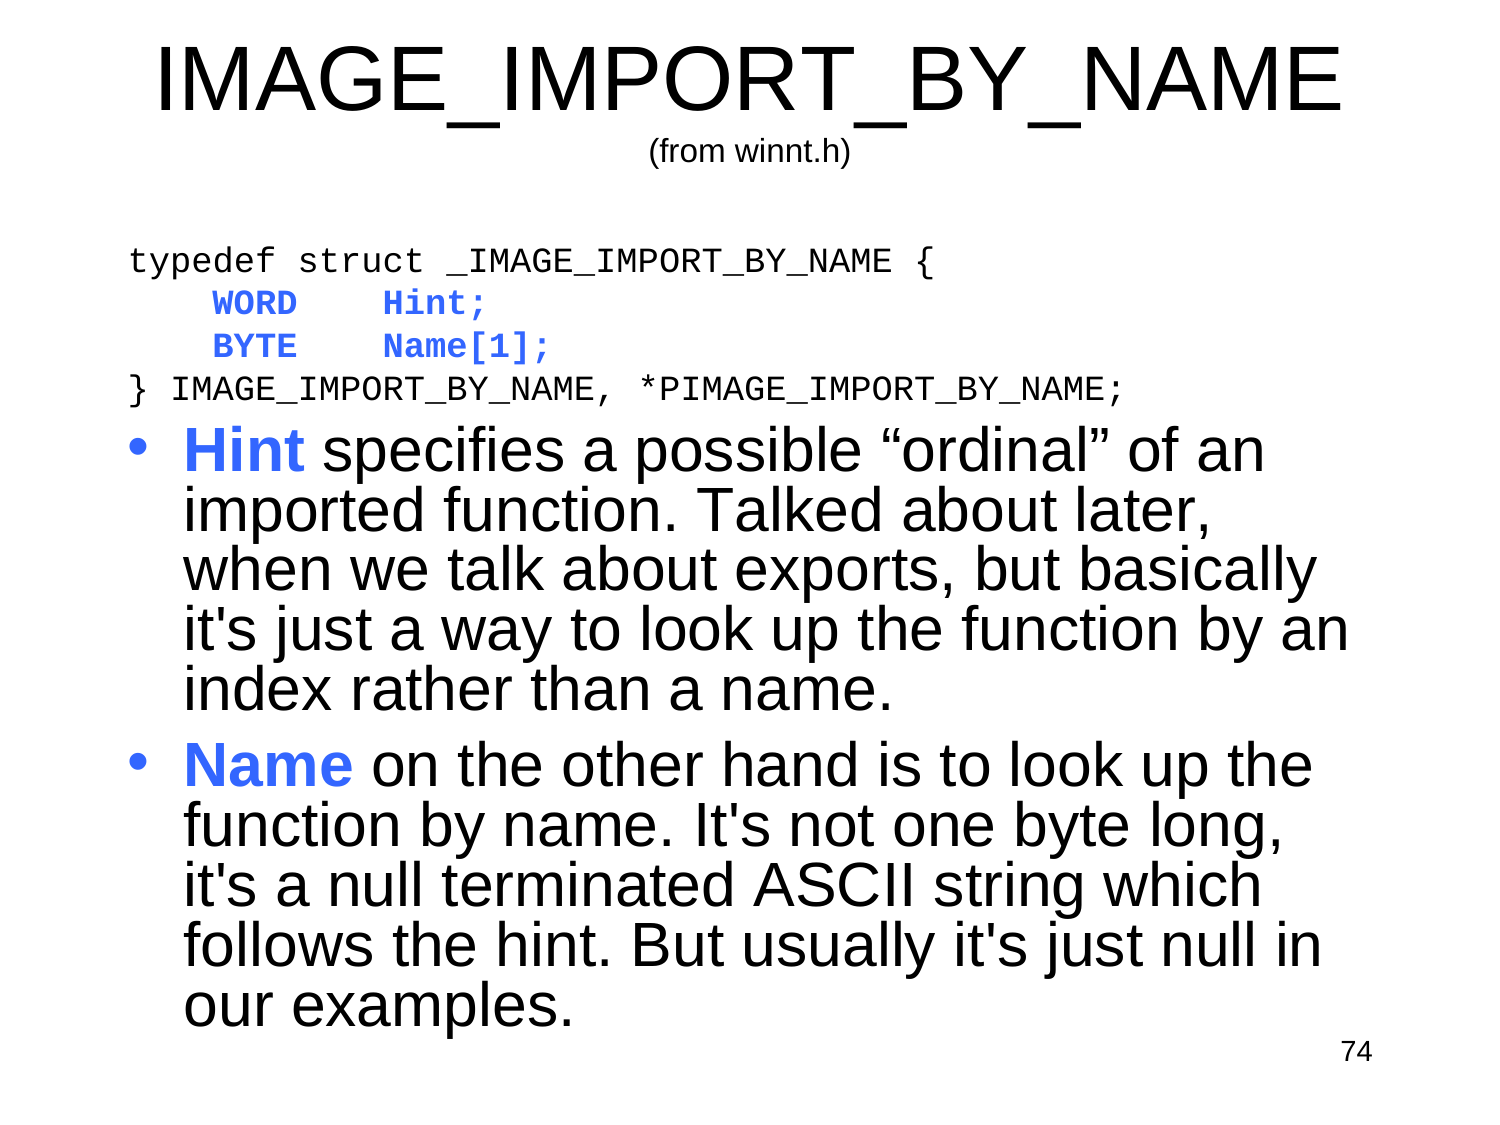

# IMAGE_IMPORT_BY_NAME (from winnt.h)
typedef struct _IMAGE_IMPORT_BY_NAME {
 WORD Hint;
 BYTE Name[1];
} IMAGE_IMPORT_BY_NAME, *PIMAGE_IMPORT_BY_NAME;
Hint specifies a possible “ordinal” of an imported function. Talked about later, when we talk about exports, but basically it's just a way to look up the function by an index rather than a name.
Name on the other hand is to look up the function by name. It's not one byte long, it's a null terminated ASCII string which follows the hint. But usually it's just null in our examples.